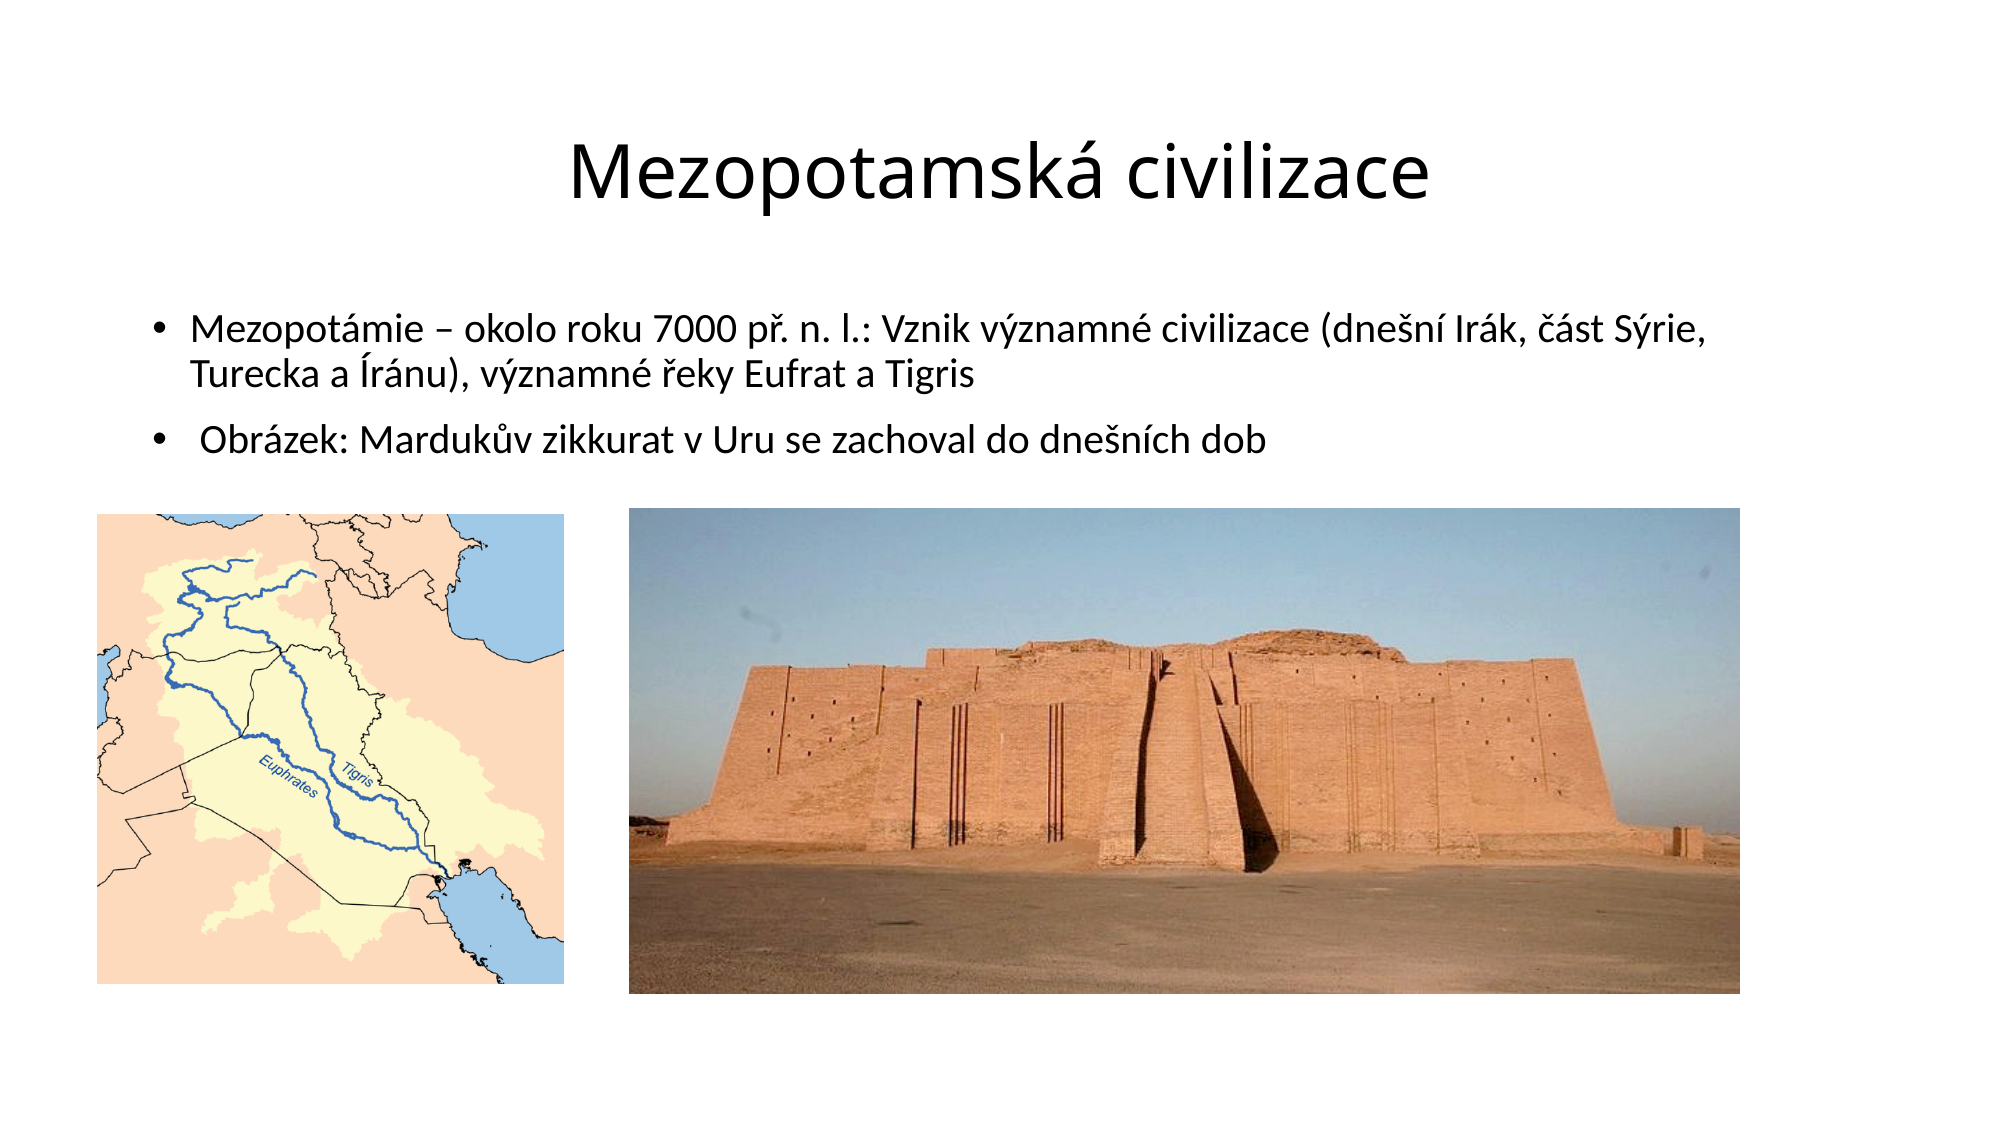

# Mezopotamská civilizace
Mezopotámie – okolo roku 7000 př. n. l.: Vznik významné civilizace (dnešní Irák, část Sýrie, Turecka a Íránu), významné řeky Eufrat a Tigris
 Obrázek: Mardukův zikkurat v Uru se zachoval do dnešních dob